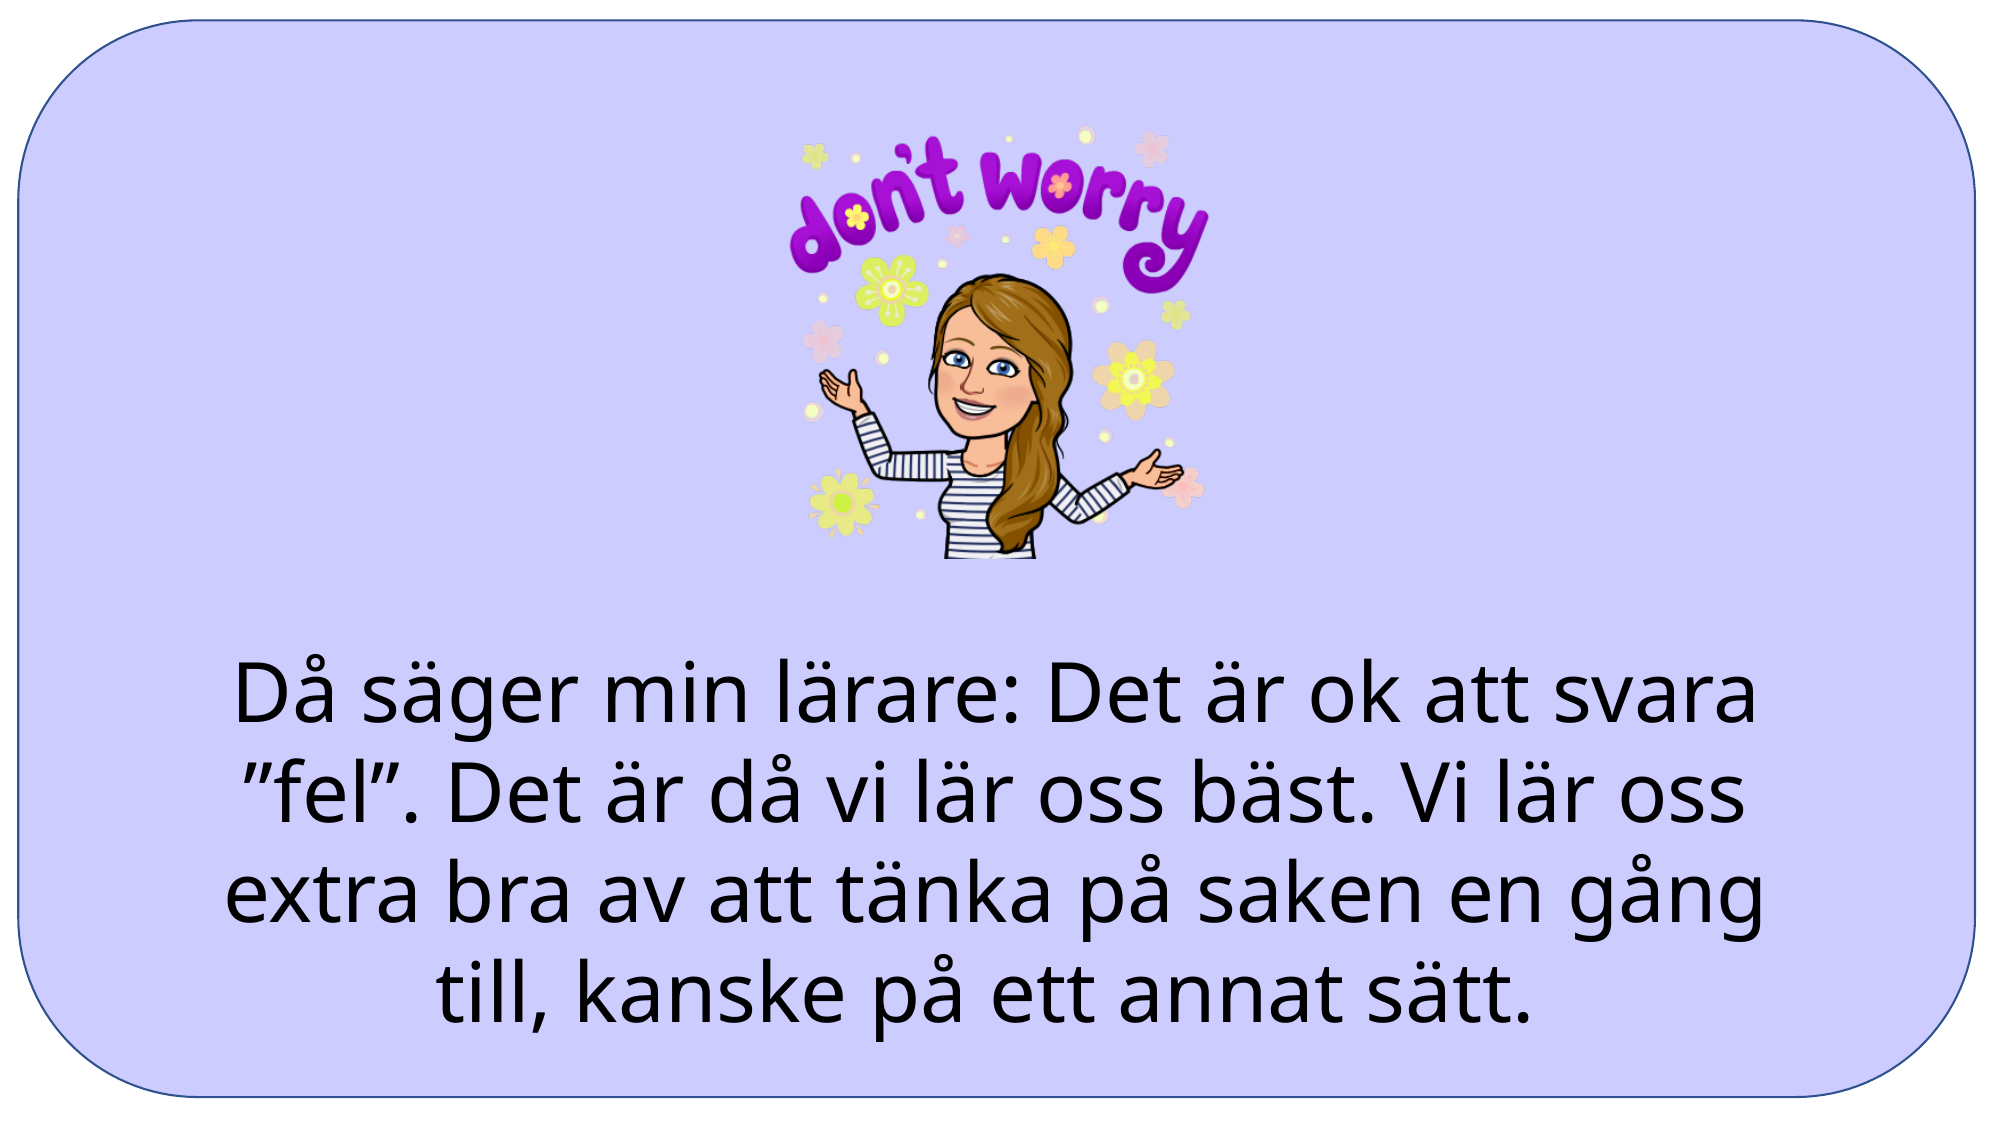

Då säger min lärare: Det är ok att svara ”fel”. Det är då vi lär oss bäst. Vi lär oss extra bra av att tänka på saken en gång till, kanske på ett annat sätt.